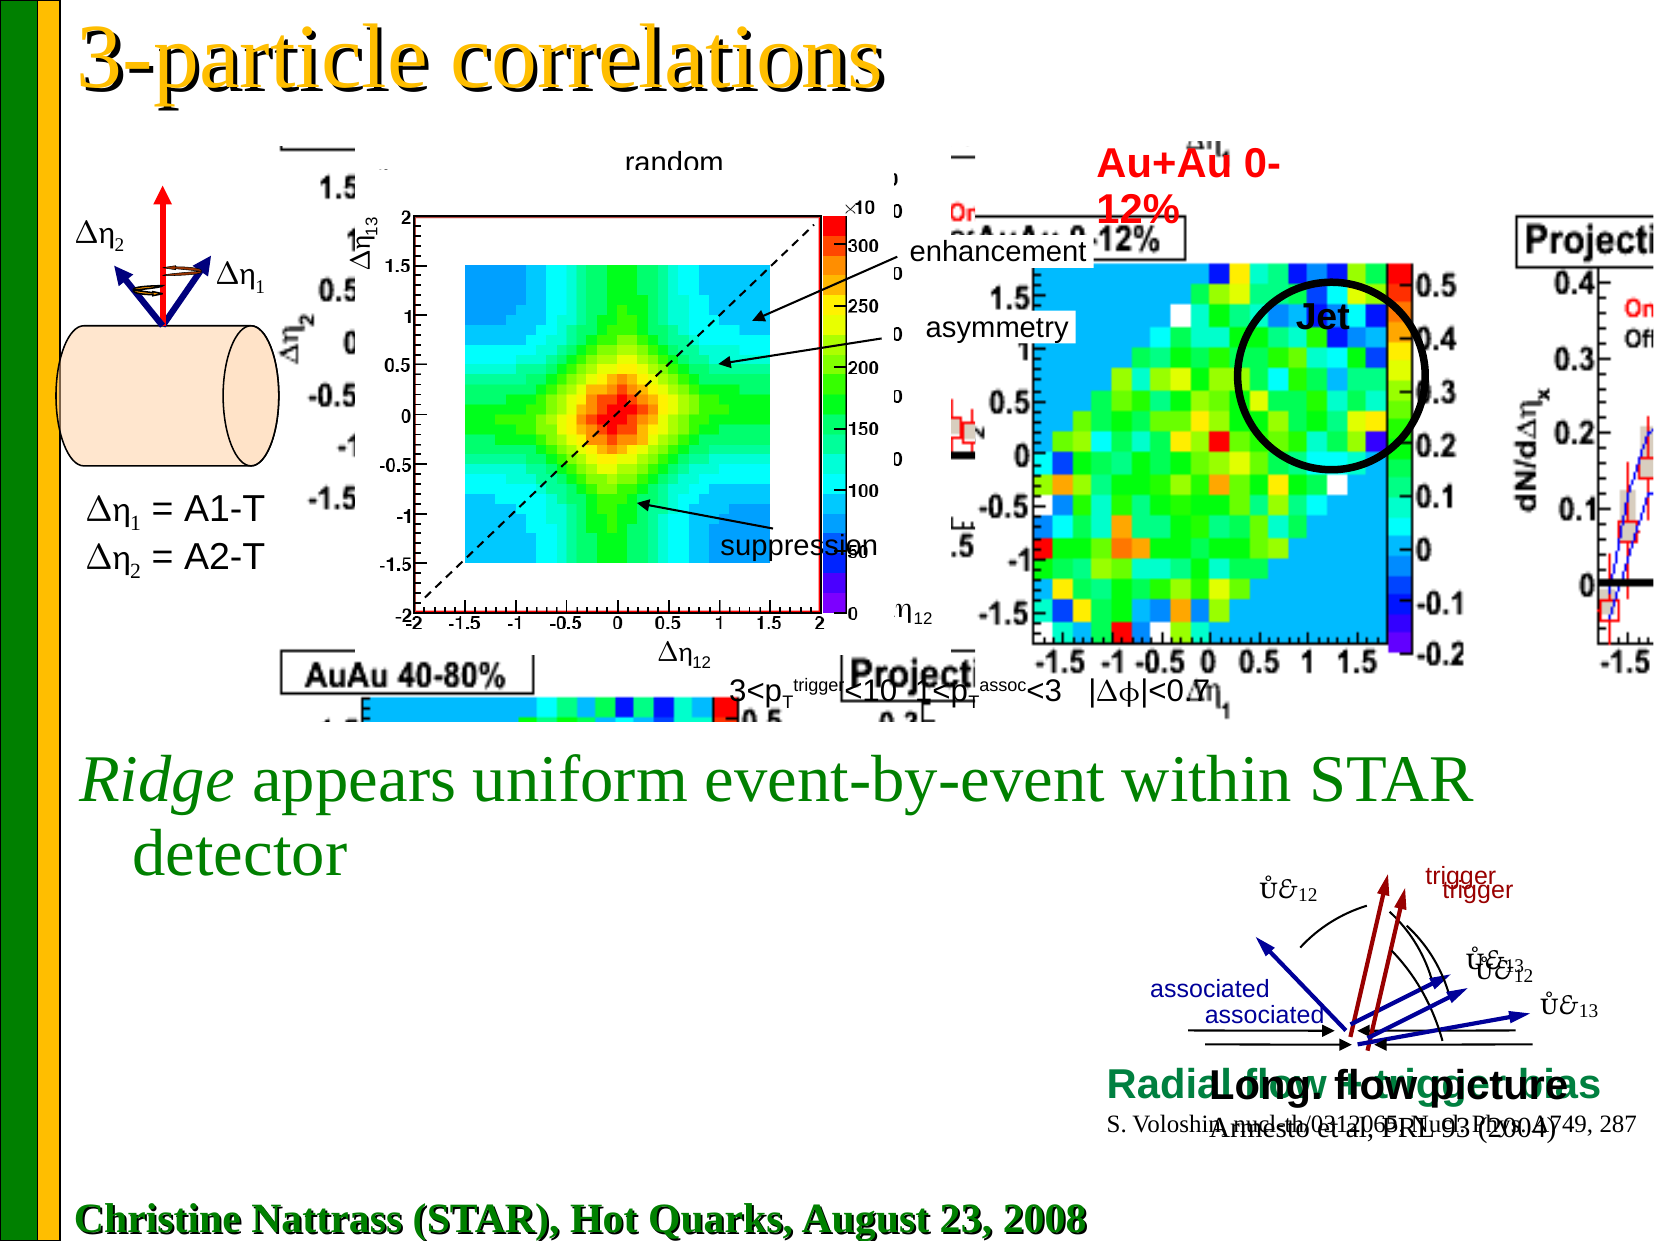

# 3-particle correlations
Au+Au 0-12%
random
Δη13
Δη12
d+Au
13
enhancement
asymmetry
suppression
12
2
1
1 = A1-T
2 = A2-T
Jet
Jet
3<pTtrigger<10 1<pTassoc<3 ||<0.7
Ridge appears uniform event-by-event within STAR detector
trigger
12
13
associated
Radial flow + trigger bias
S. Voloshin, nucl-th/0312065, Nucl. Phys. A749, 287
trigger
12
13
associated
Long. flow picture
Armesto et al, PRL 93 (2004)